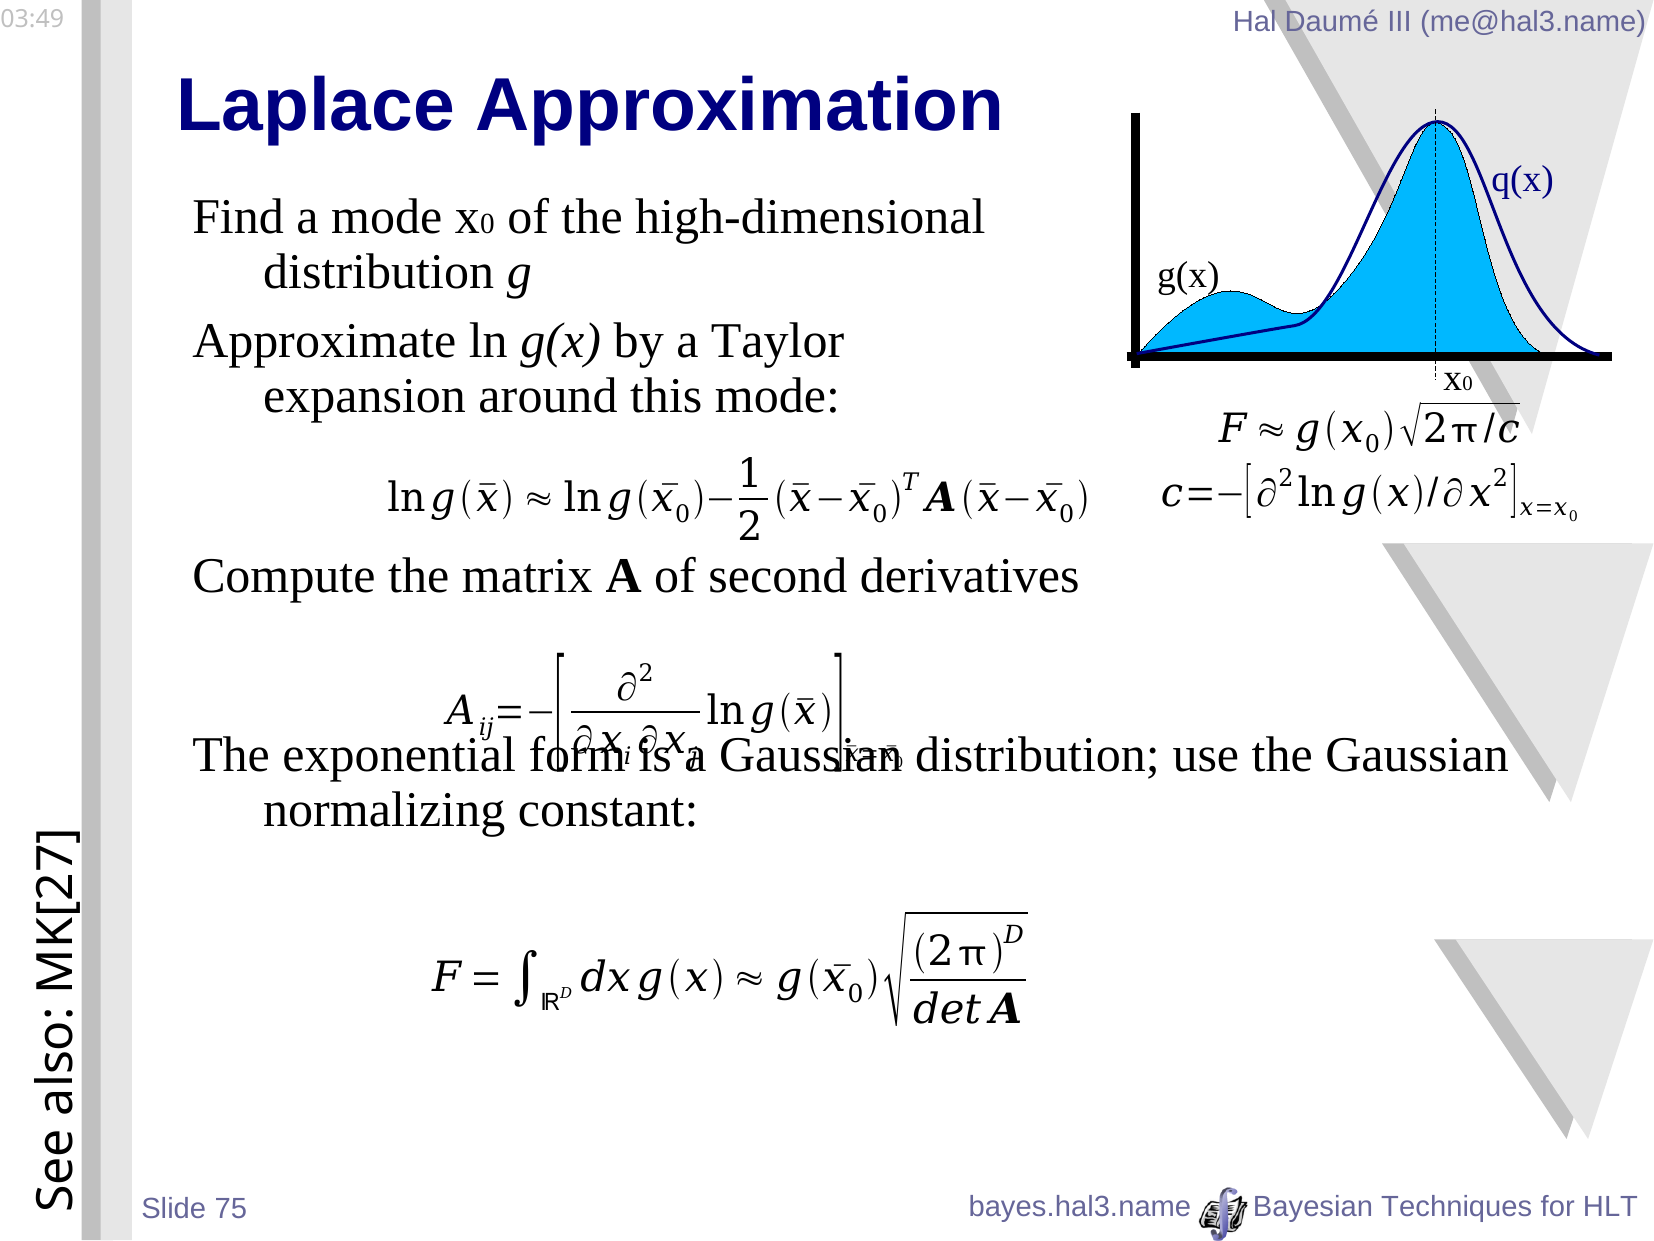

# Laplace Approximation
q(x)
Find a mode x0 of the high-dimensional
distribution g
Approximate ln g(x) by a Taylor
expansion around this mode:
Compute the matrix A of second derivatives
The exponential form is a Gaussian distribution; use the Gaussian normalizing constant:
g(x)
x0
See also: MK[27]